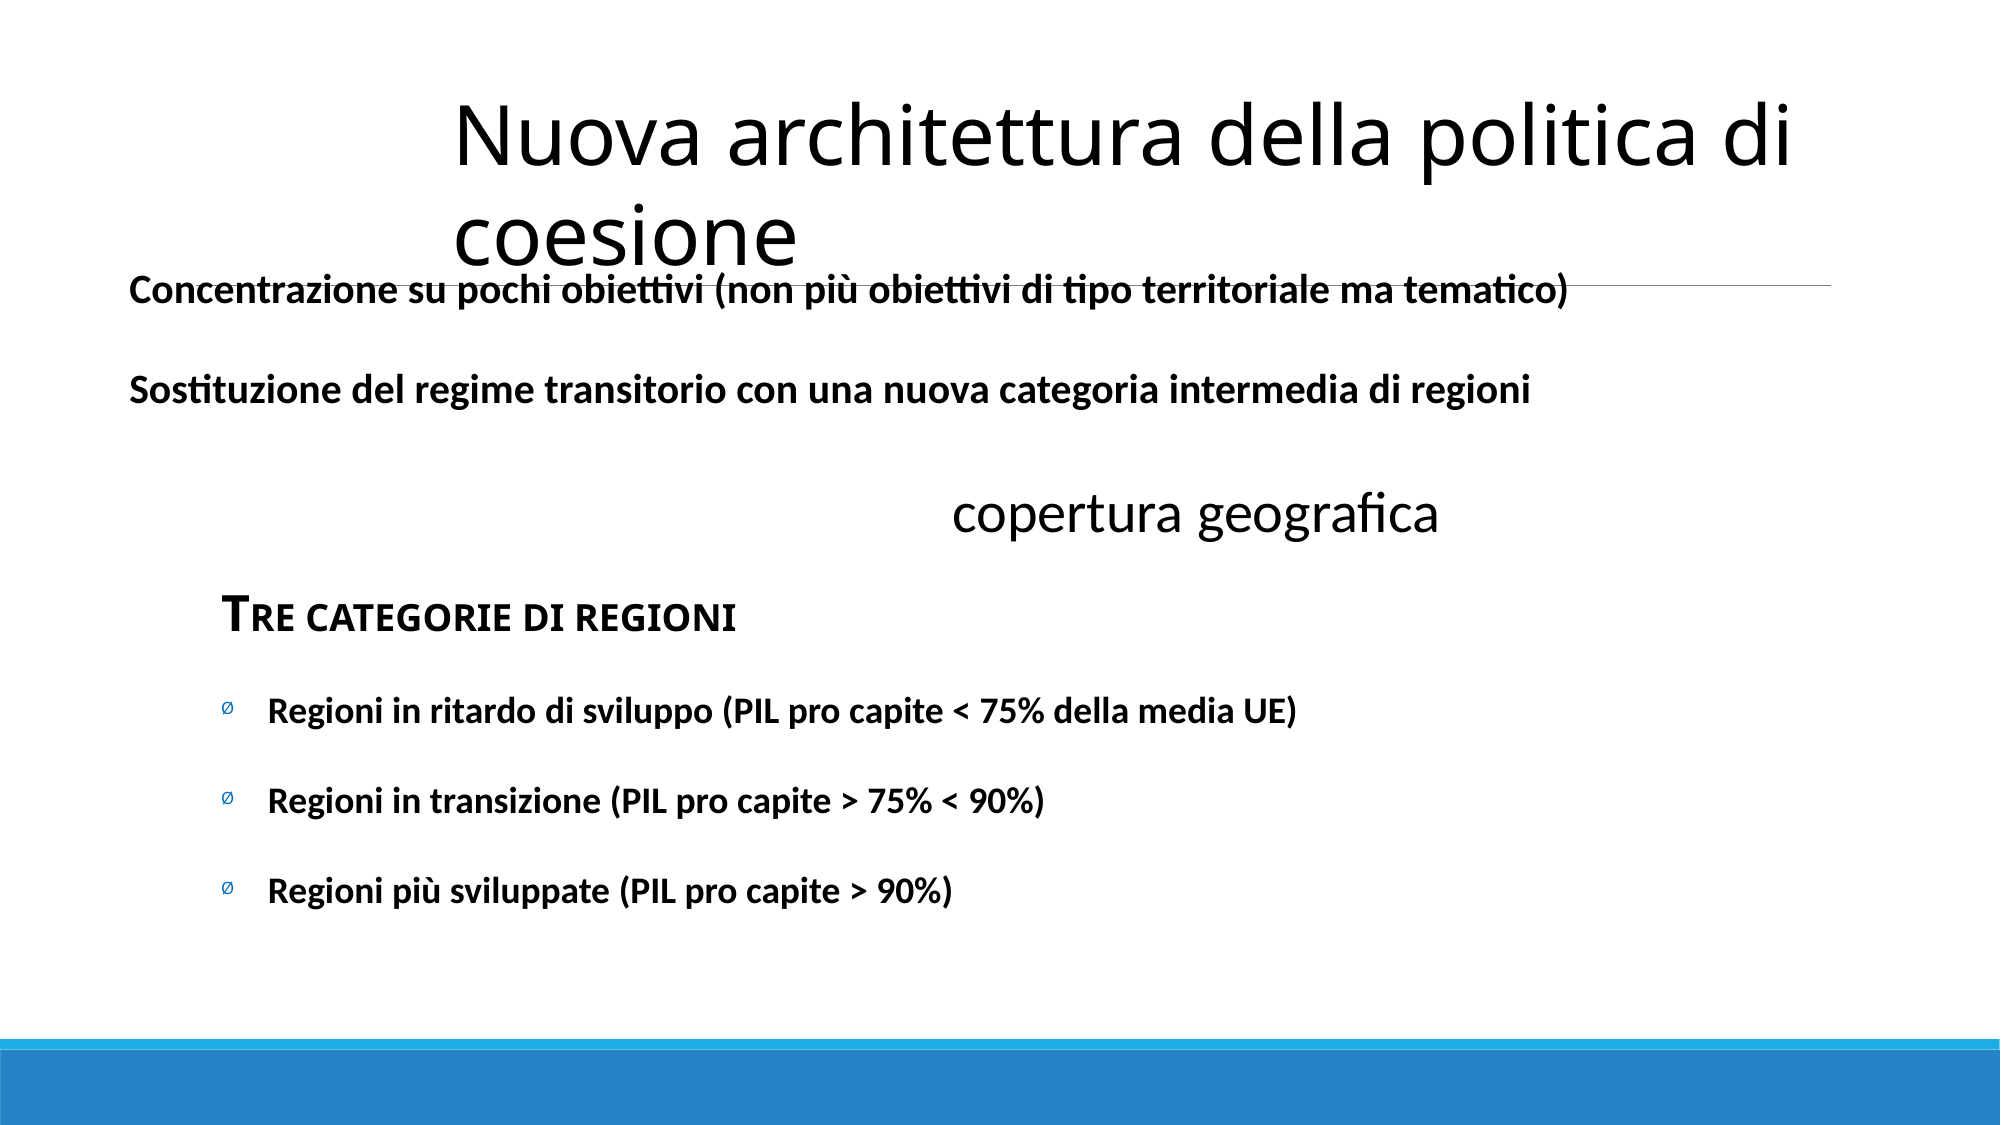

Nuova architettura della politica di coesione
Concentrazione su pochi obiettivi (non più obiettivi di tipo territoriale ma tematico)
Sostituzione del regime transitorio con una nuova categoria intermedia di regioni
copertura geografica
TRE CATEGORIE DI REGIONI
Regioni in ritardo di sviluppo (PIL pro capite < 75% della media UE)
Regioni in transizione (PIL pro capite > 75% < 90%)
Regioni più sviluppate (PIL pro capite > 90%)